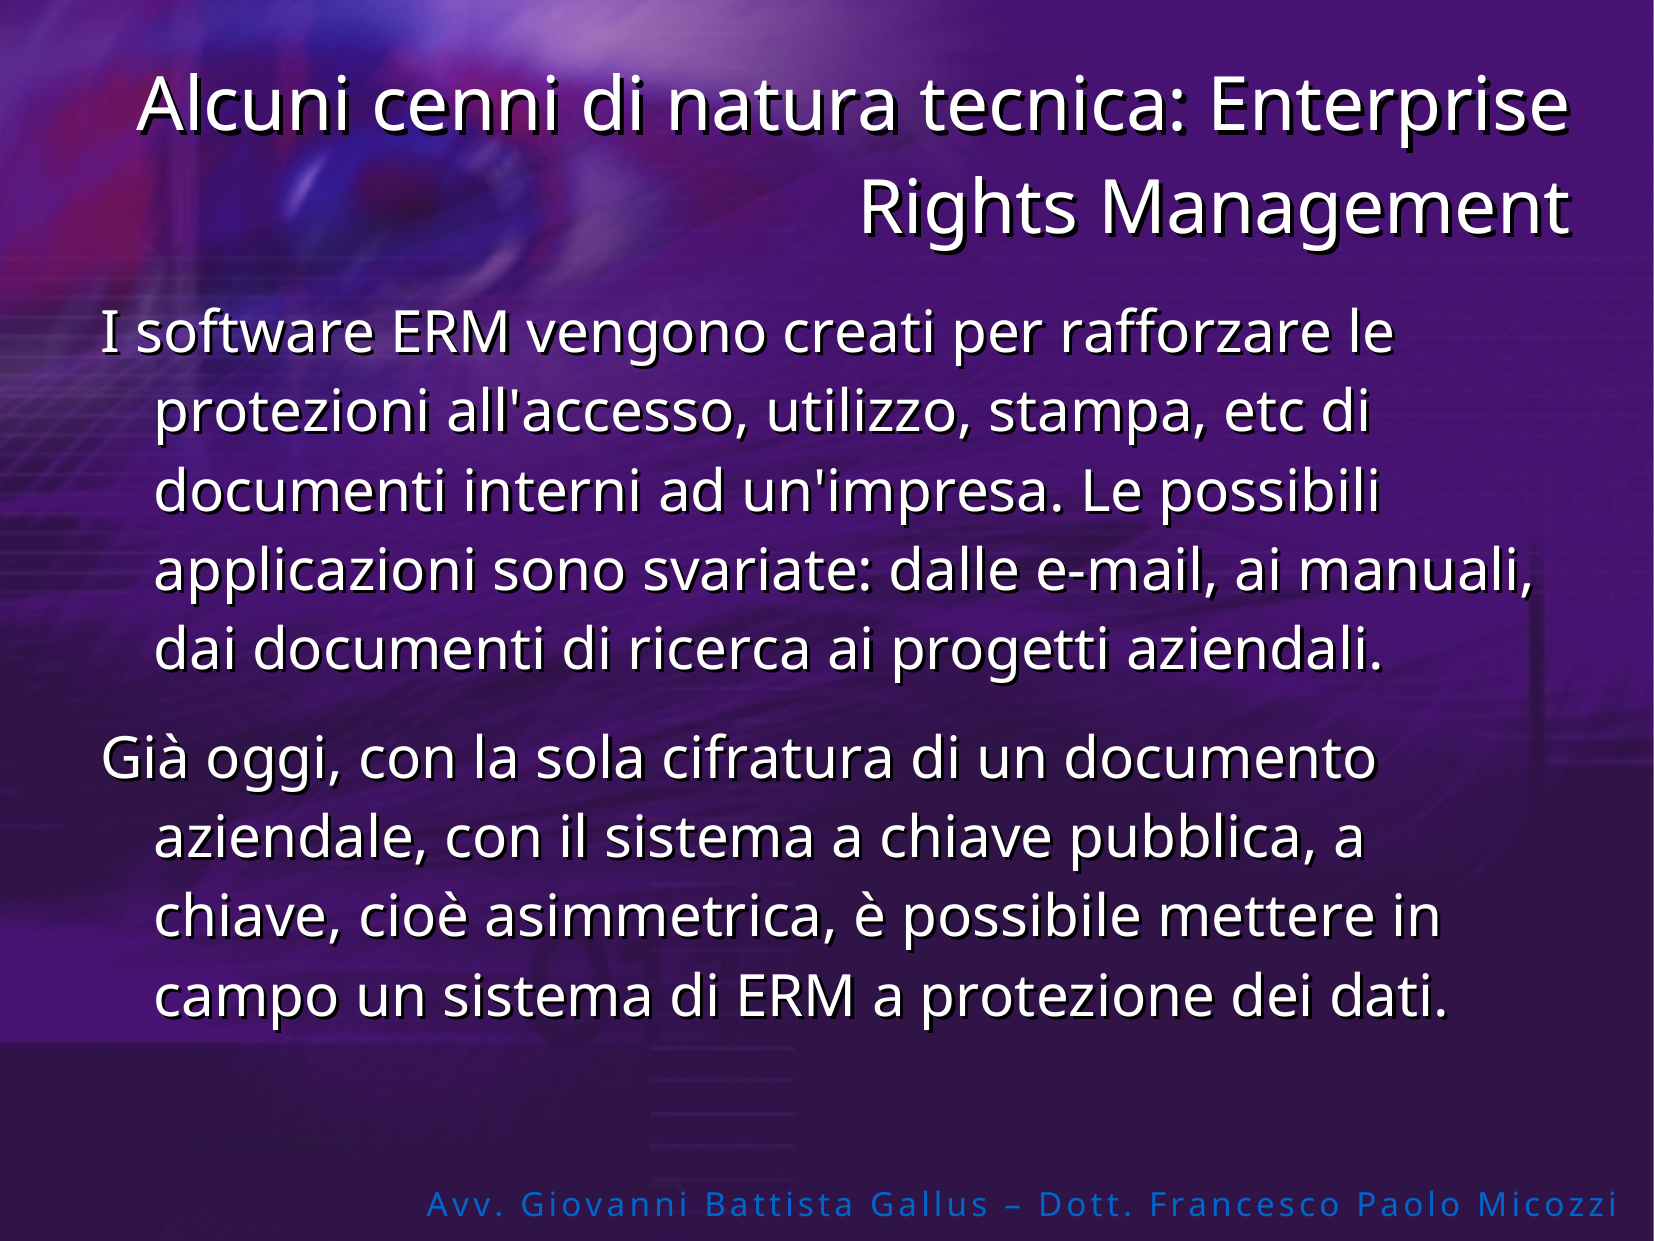

# Alcuni cenni di natura tecnica: Enterprise Rights Management
I software ERM vengono creati per rafforzare le protezioni all'accesso, utilizzo, stampa, etc di documenti interni ad un'impresa. Le possibili applicazioni sono svariate: dalle e-mail, ai manuali, dai documenti di ricerca ai progetti aziendali.
Già oggi, con la sola cifratura di un documento aziendale, con il sistema a chiave pubblica, a chiave, cioè asimmetrica, è possibile mettere in campo un sistema di ERM a protezione dei dati.
dott. Francesco Paolo Micozzi - f.micozzi@studionati.it